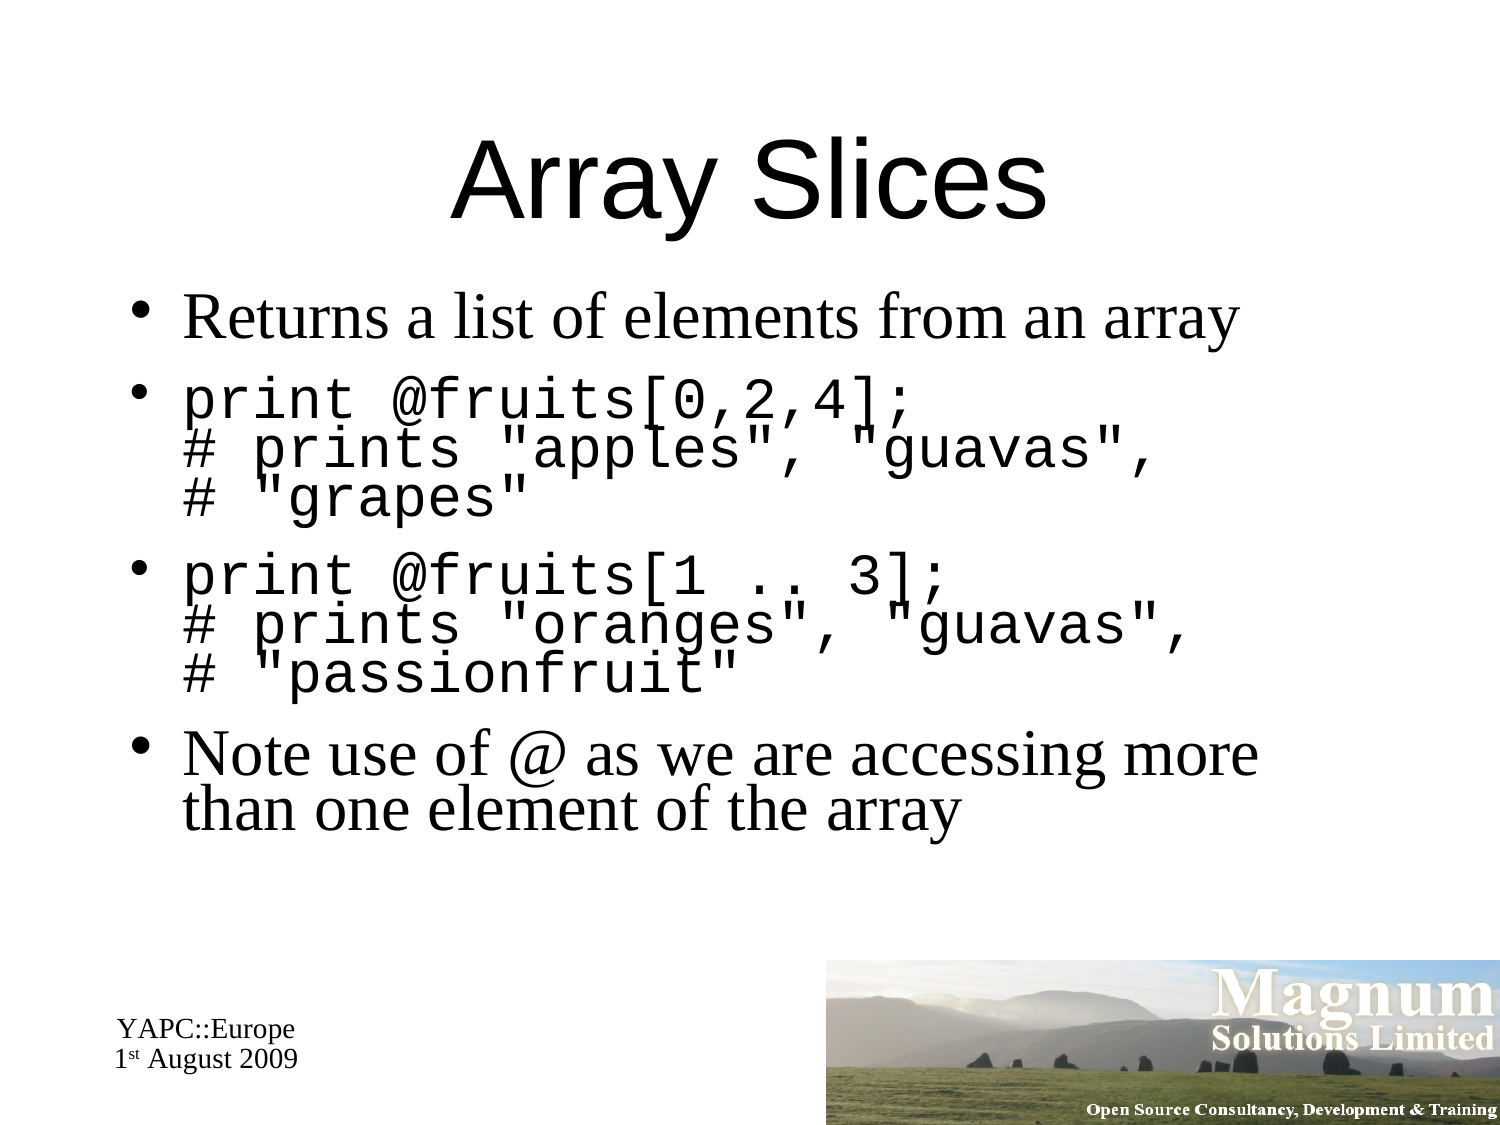

# Array Slices
Returns a list of elements from an array
print @fruits[0,2,4];
# prints "apples", "guavas",
# "grapes"
print @fruits[1 .. 3];
# prints "oranges", "guavas",
# "passionfruit"
Note use of @ as we are accessing more than one element of the array
33